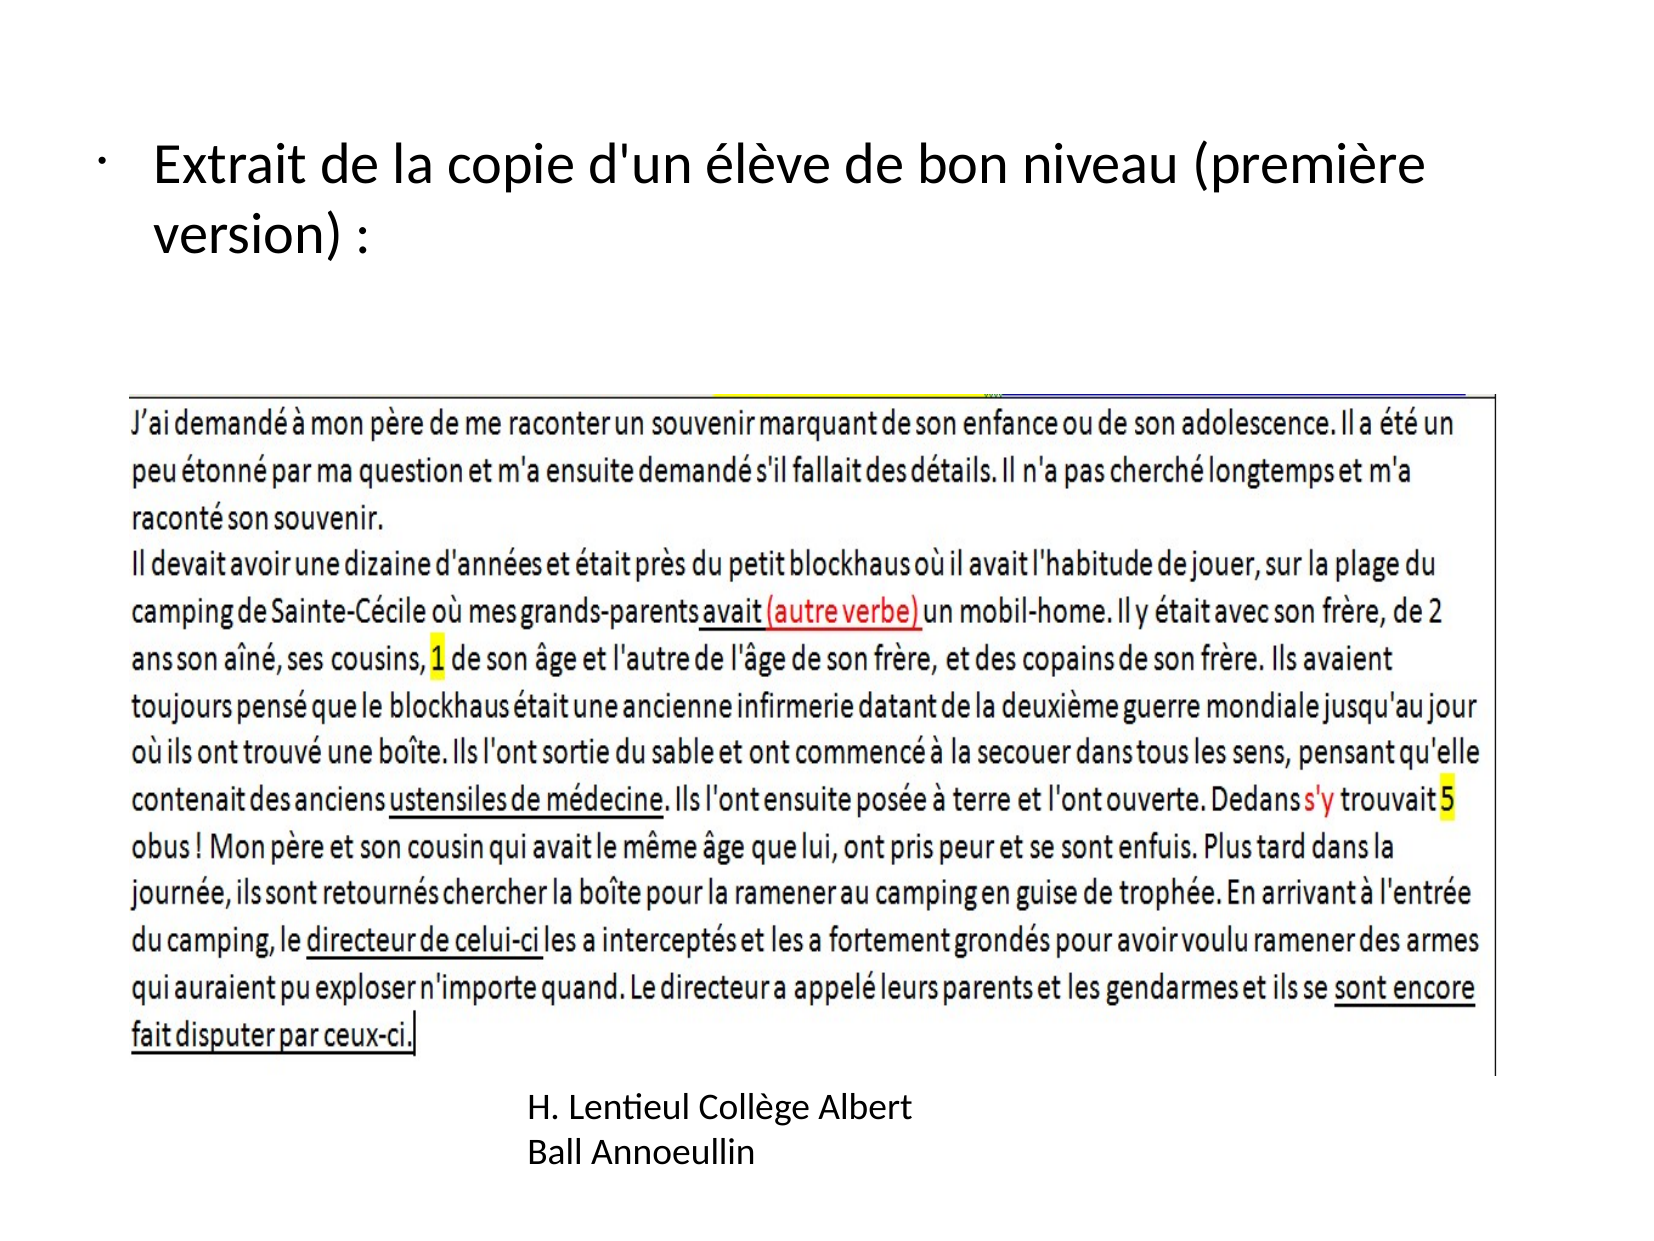

# Extrait de la copie d'un élève de bon niveau (première version) :
H. Lentieul Collège Albert Ball Annoeullin